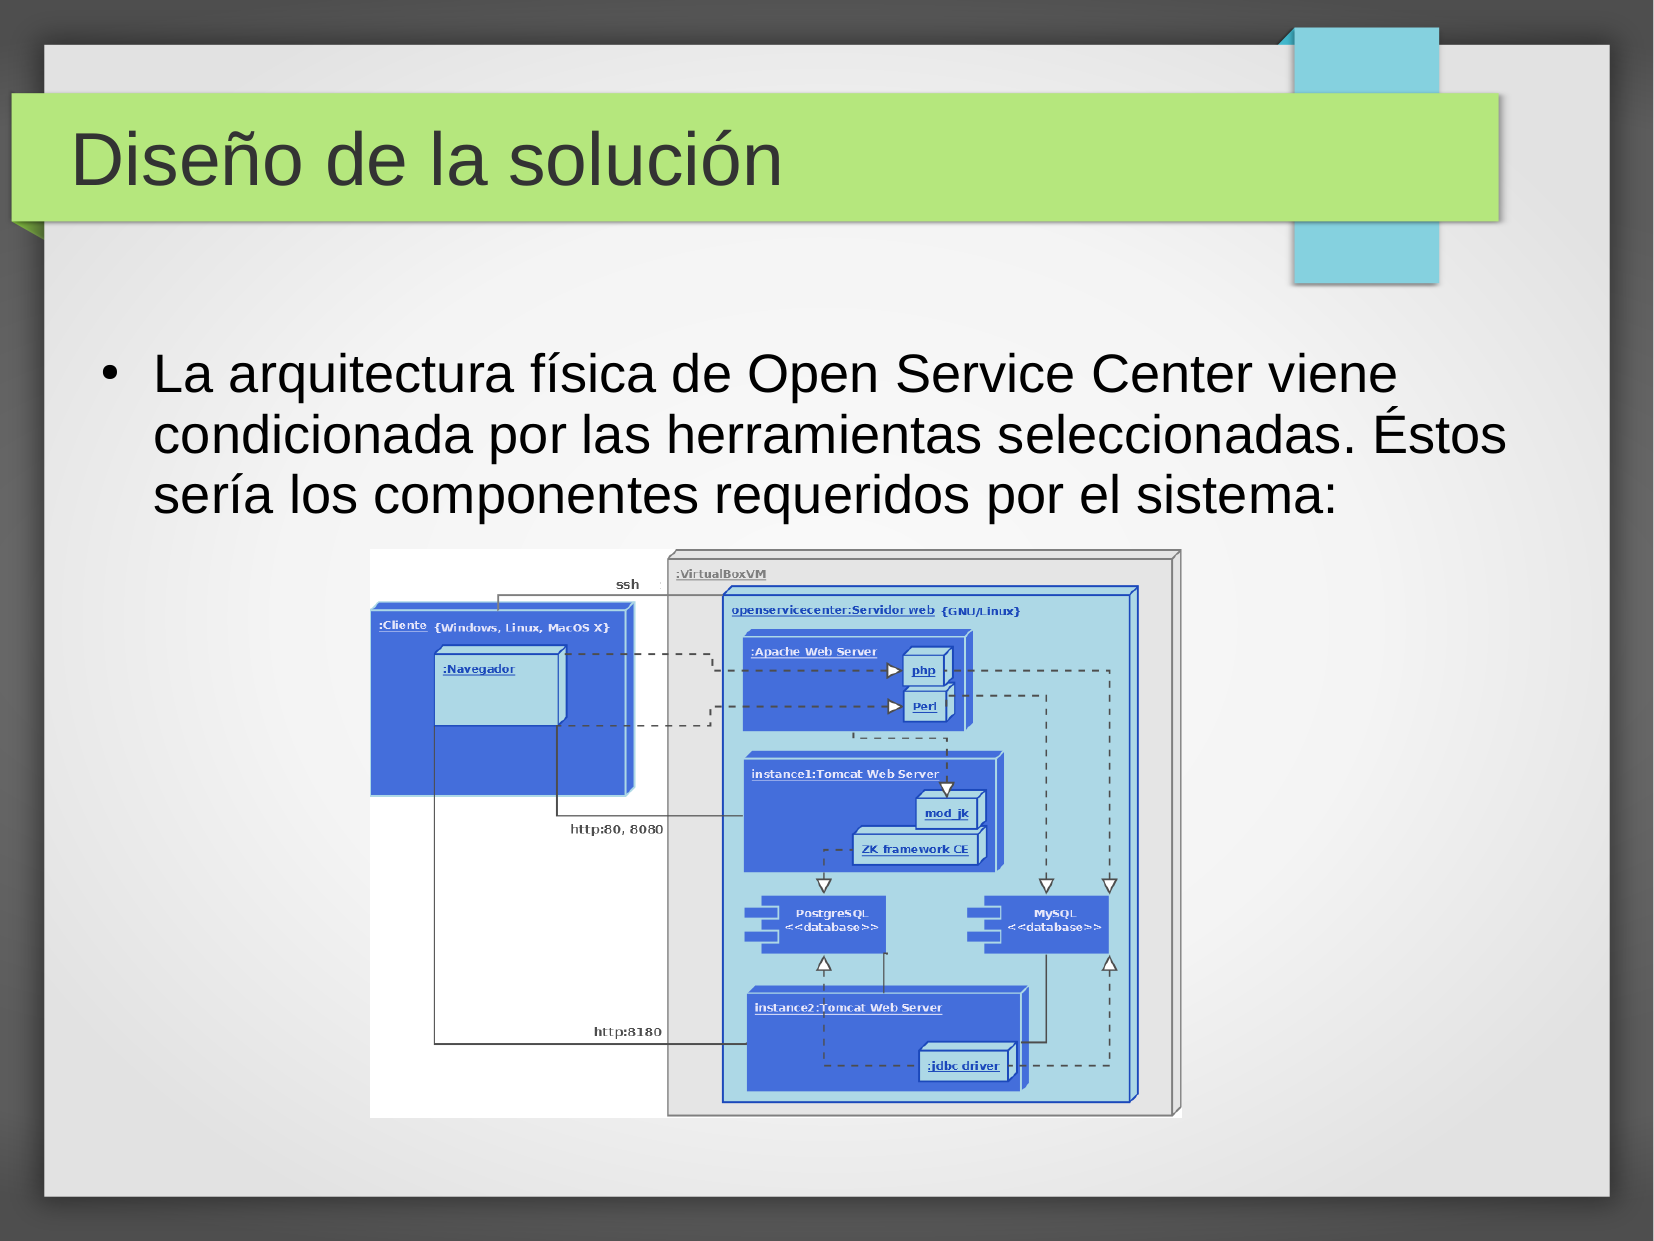

# Diseño de la solución
La arquitectura física de Open Service Center viene condicionada por las herramientas seleccionadas. Éstos sería los componentes requeridos por el sistema: